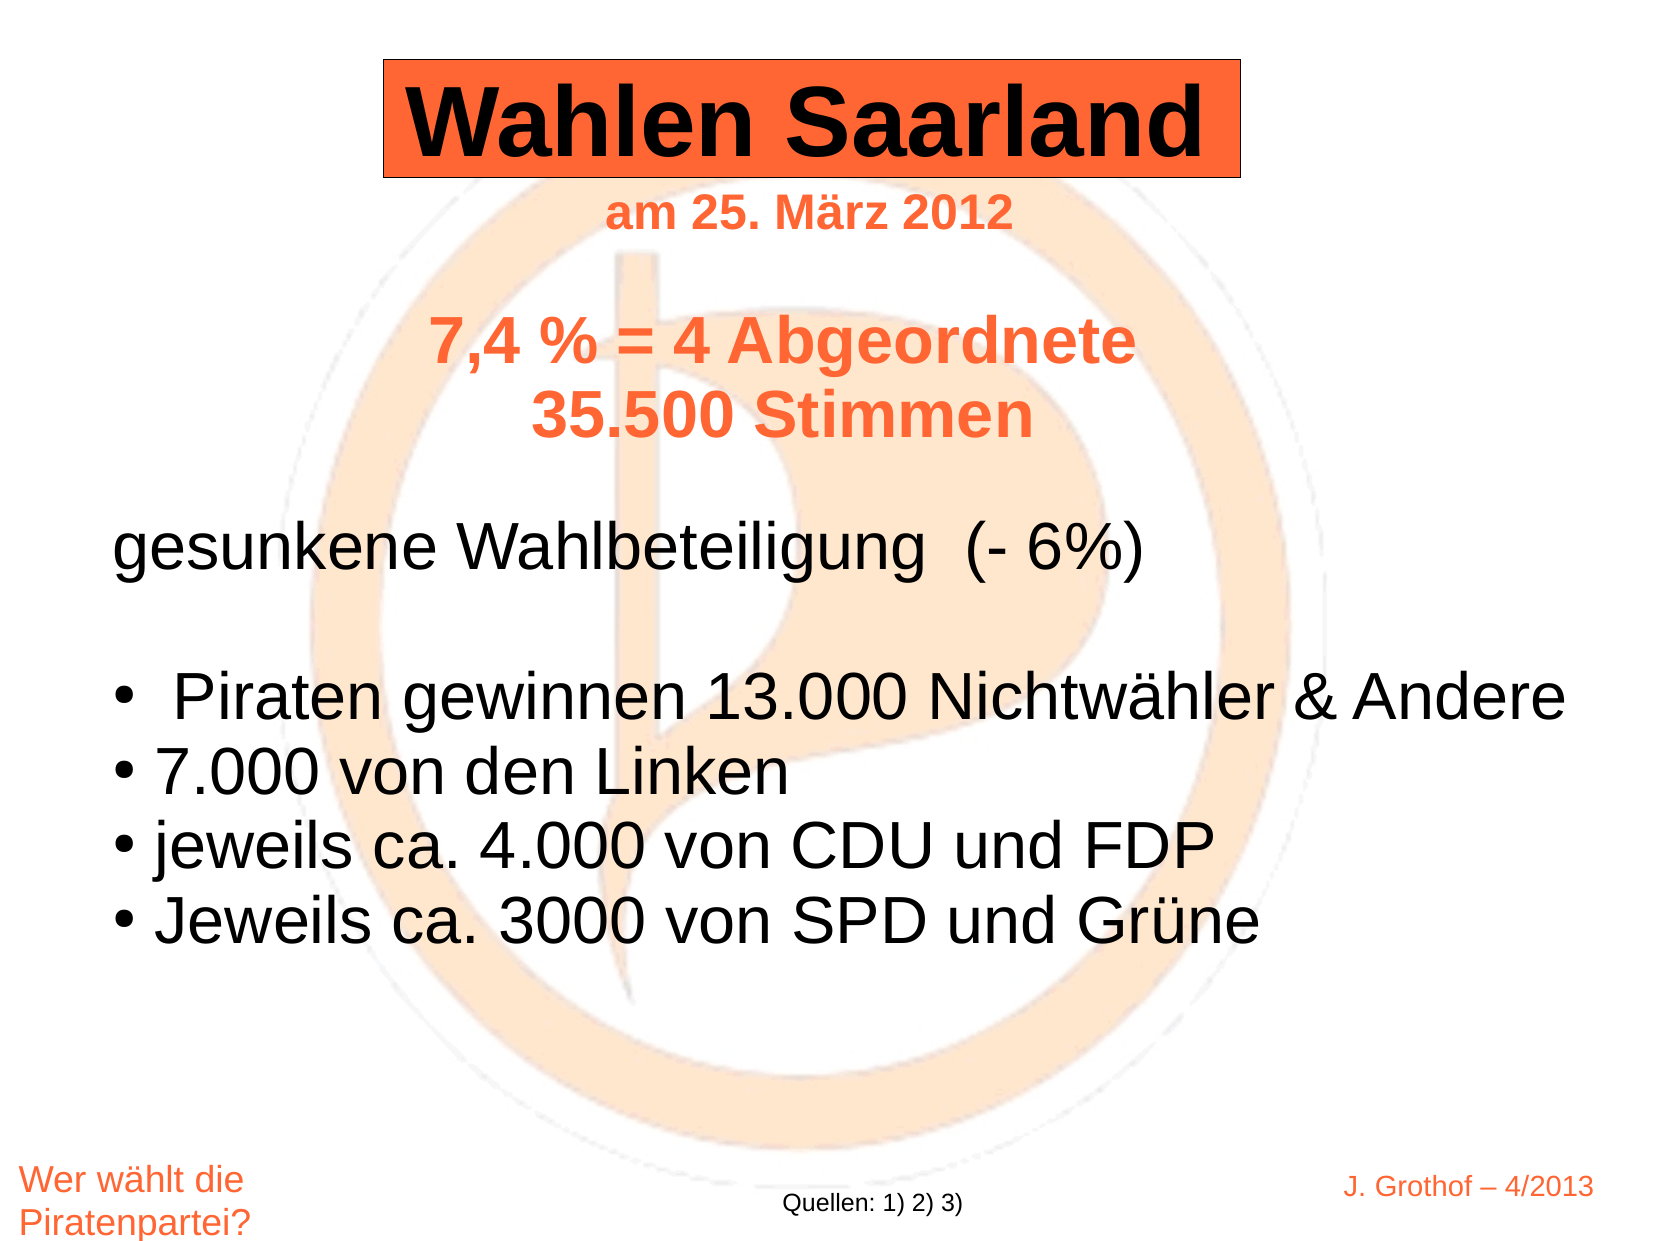

Wahlen Saarland
am 25. März 2012
7,4 % = 4 Abgeordnete
35.500 Stimmen
gesunkene Wahlbeteiligung (- 6%)
 Piraten gewinnen 13.000 Nichtwähler & Andere
 7.000 von den Linken
 jeweils ca. 4.000 von CDU und FDP
 Jeweils ca. 3000 von SPD und Grüne
Wer wählt die Piratenpartei?
Quellen: 1) 2) 3)